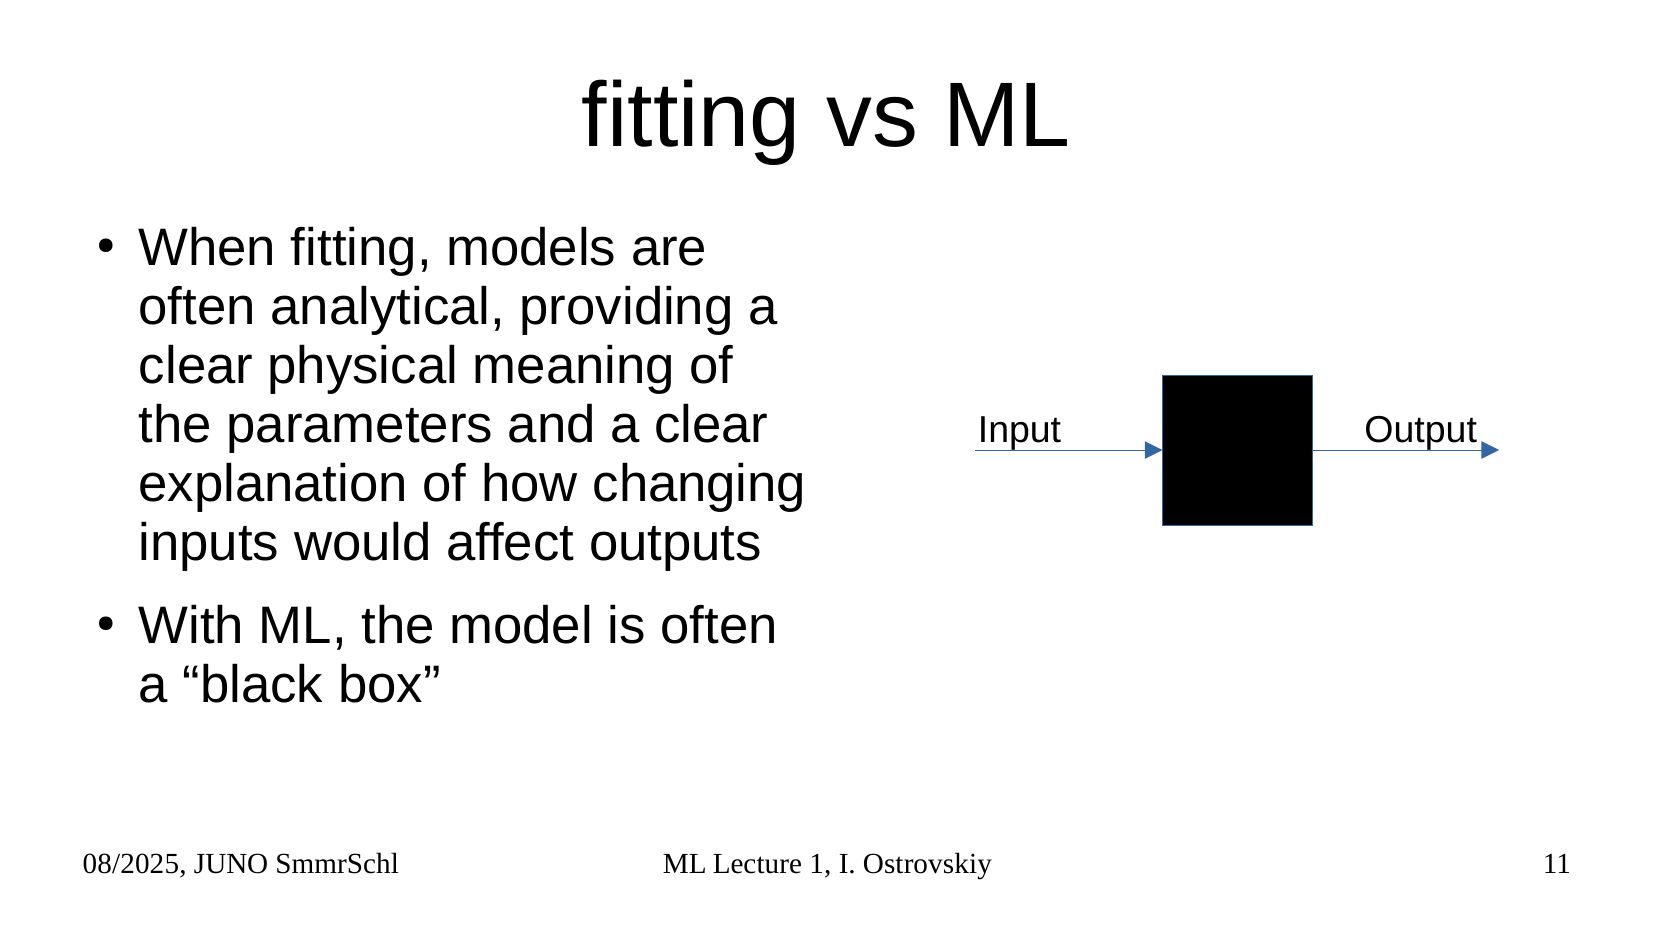

# fitting vs ML
When fitting, models are often analytical, providing a clear physical meaning of the parameters and a clear explanation of how changing inputs would affect outputs
With ML, the model is often a “black box”
Input Output
08/2025, JUNO SmmrSchl
ML Lecture 1, I. Ostrovskiy
11